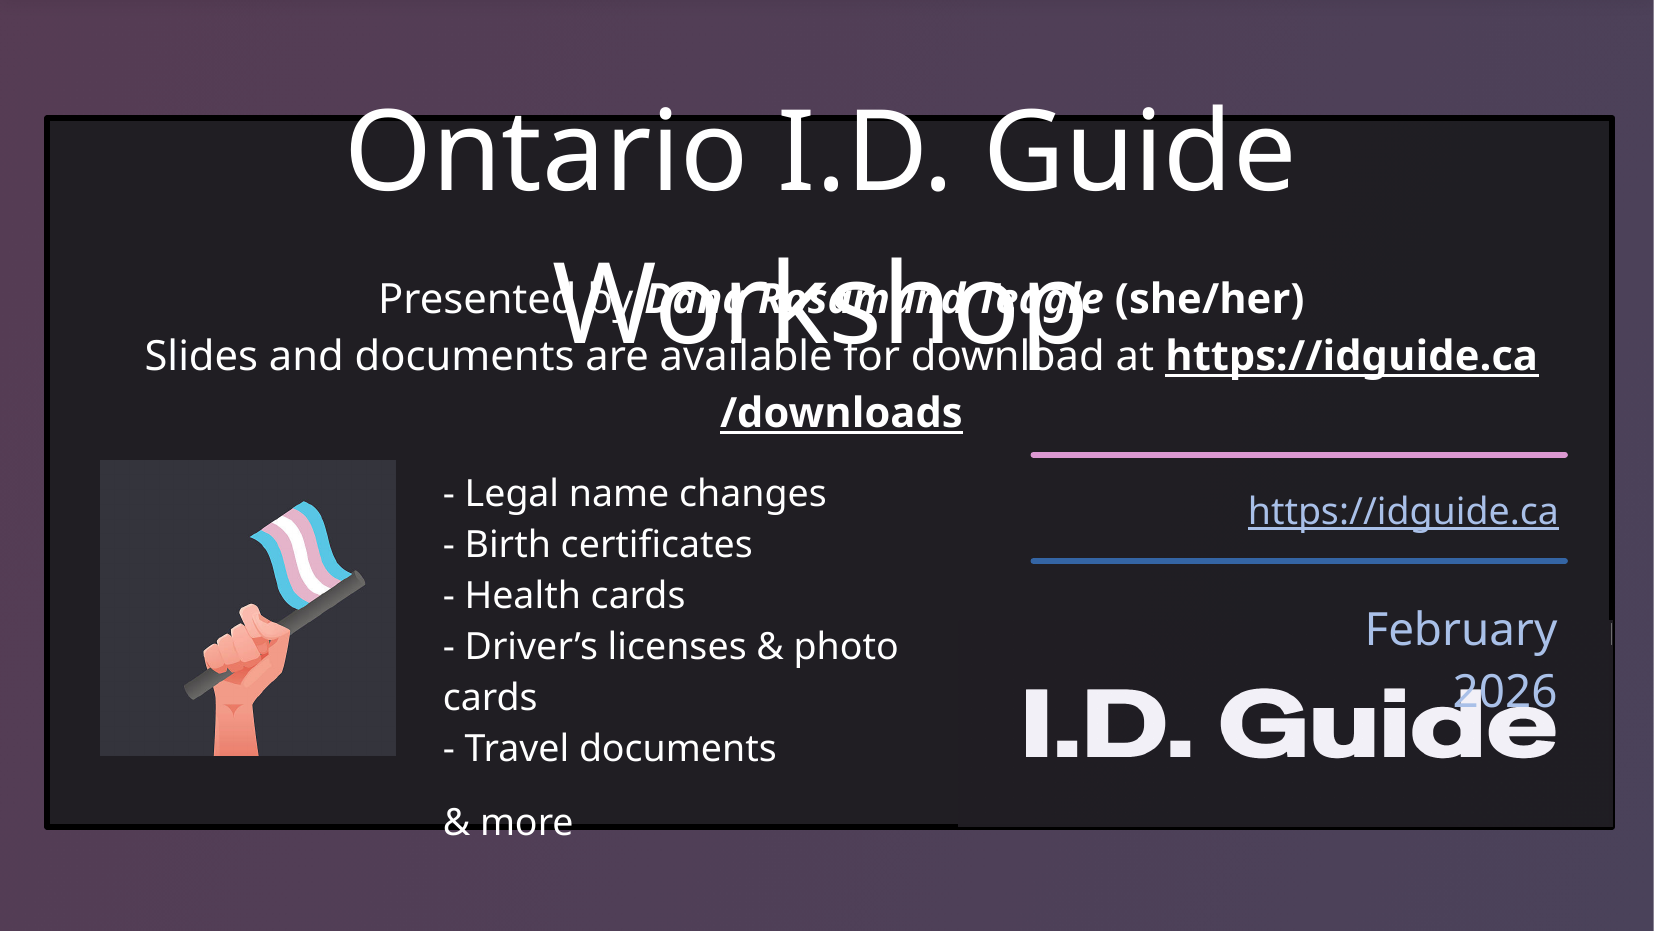

# Ontario I.D. Guide Workshop
Presented by Dana Rosamund Teagle (she/her)
Slides and documents are available for download at https://idguide.ca/downloads
- Legal name changes
- Birth certificates
- Health cards
- Driver’s licenses & photo cards
- Travel documents
& more
https://idguide.ca
February 2026